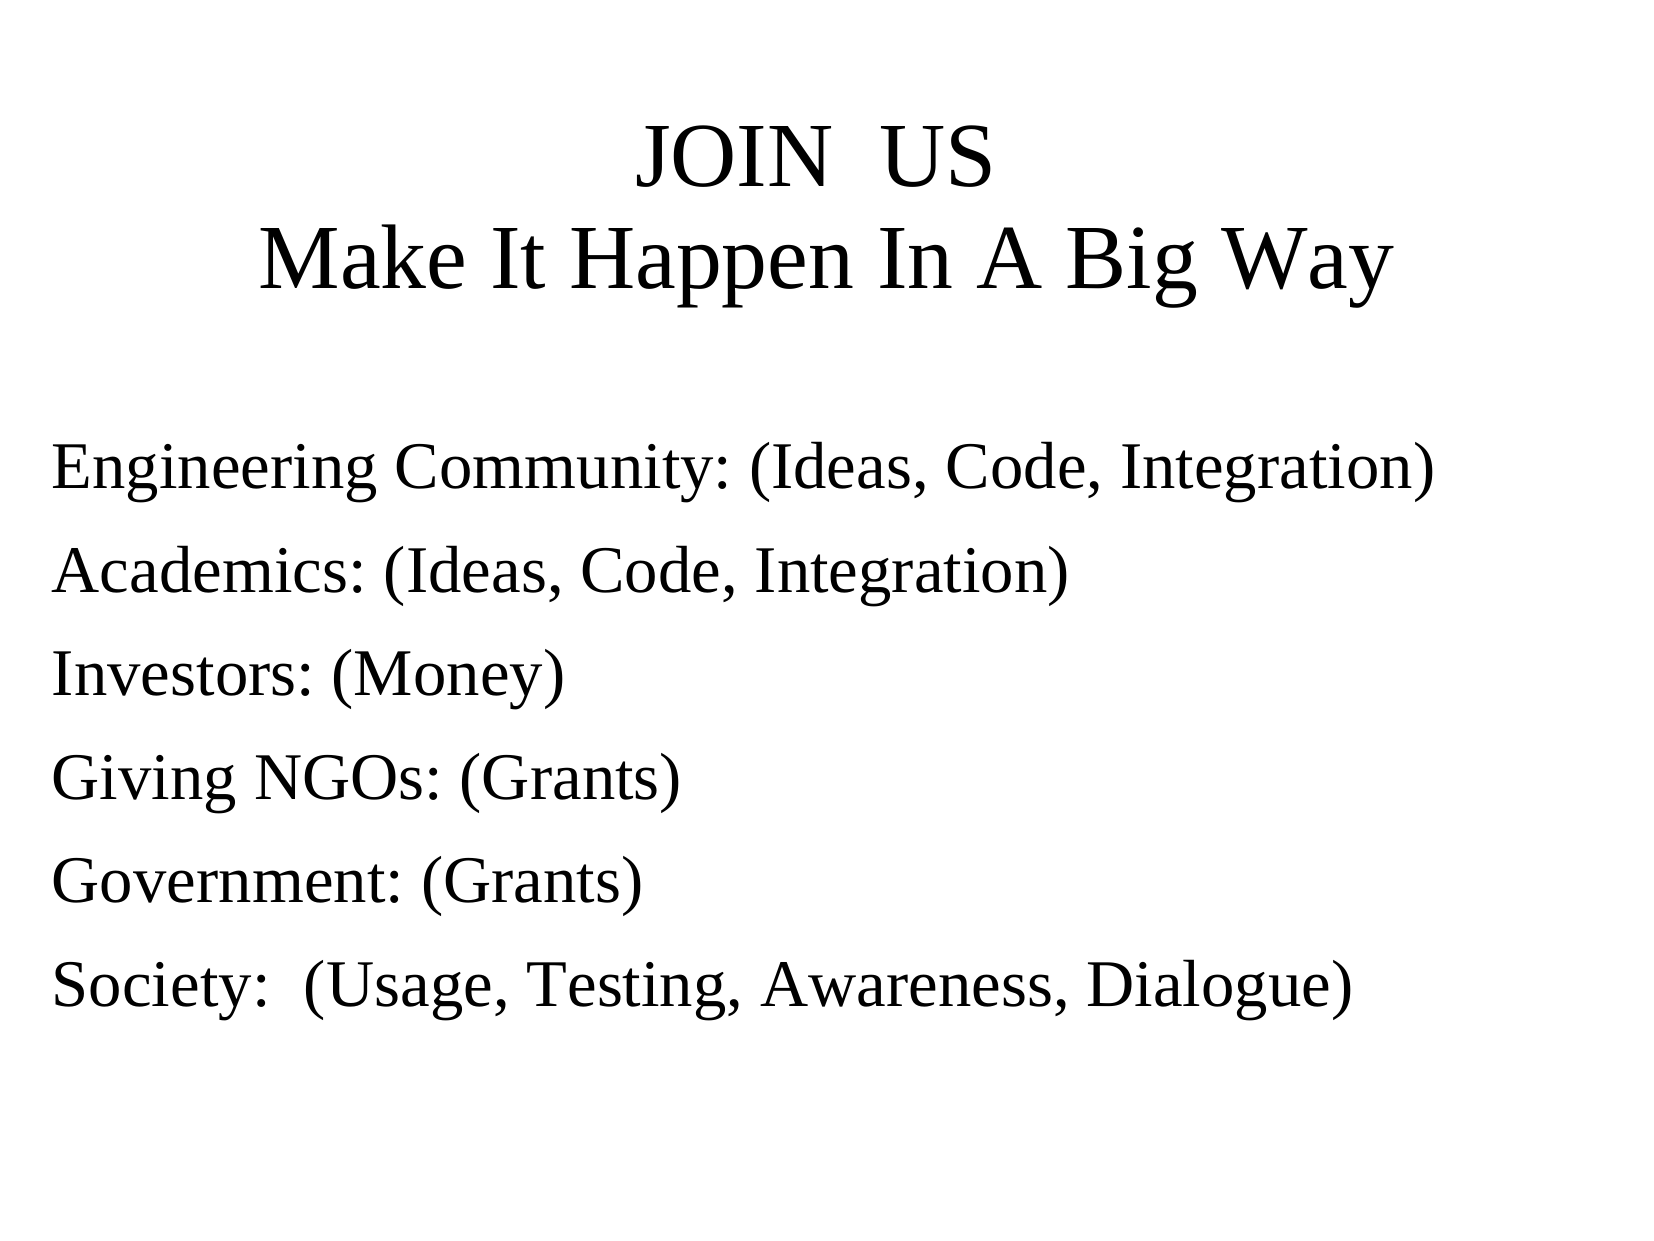

# JOIN US Make It Happen In A Big Way
Engineering Community: (Ideas, Code, Integration)
Academics: (Ideas, Code, Integration)
Investors: (Money)
Giving NGOs: (Grants)
Government: (Grants)
Society: (Usage, Testing, Awareness, Dialogue)